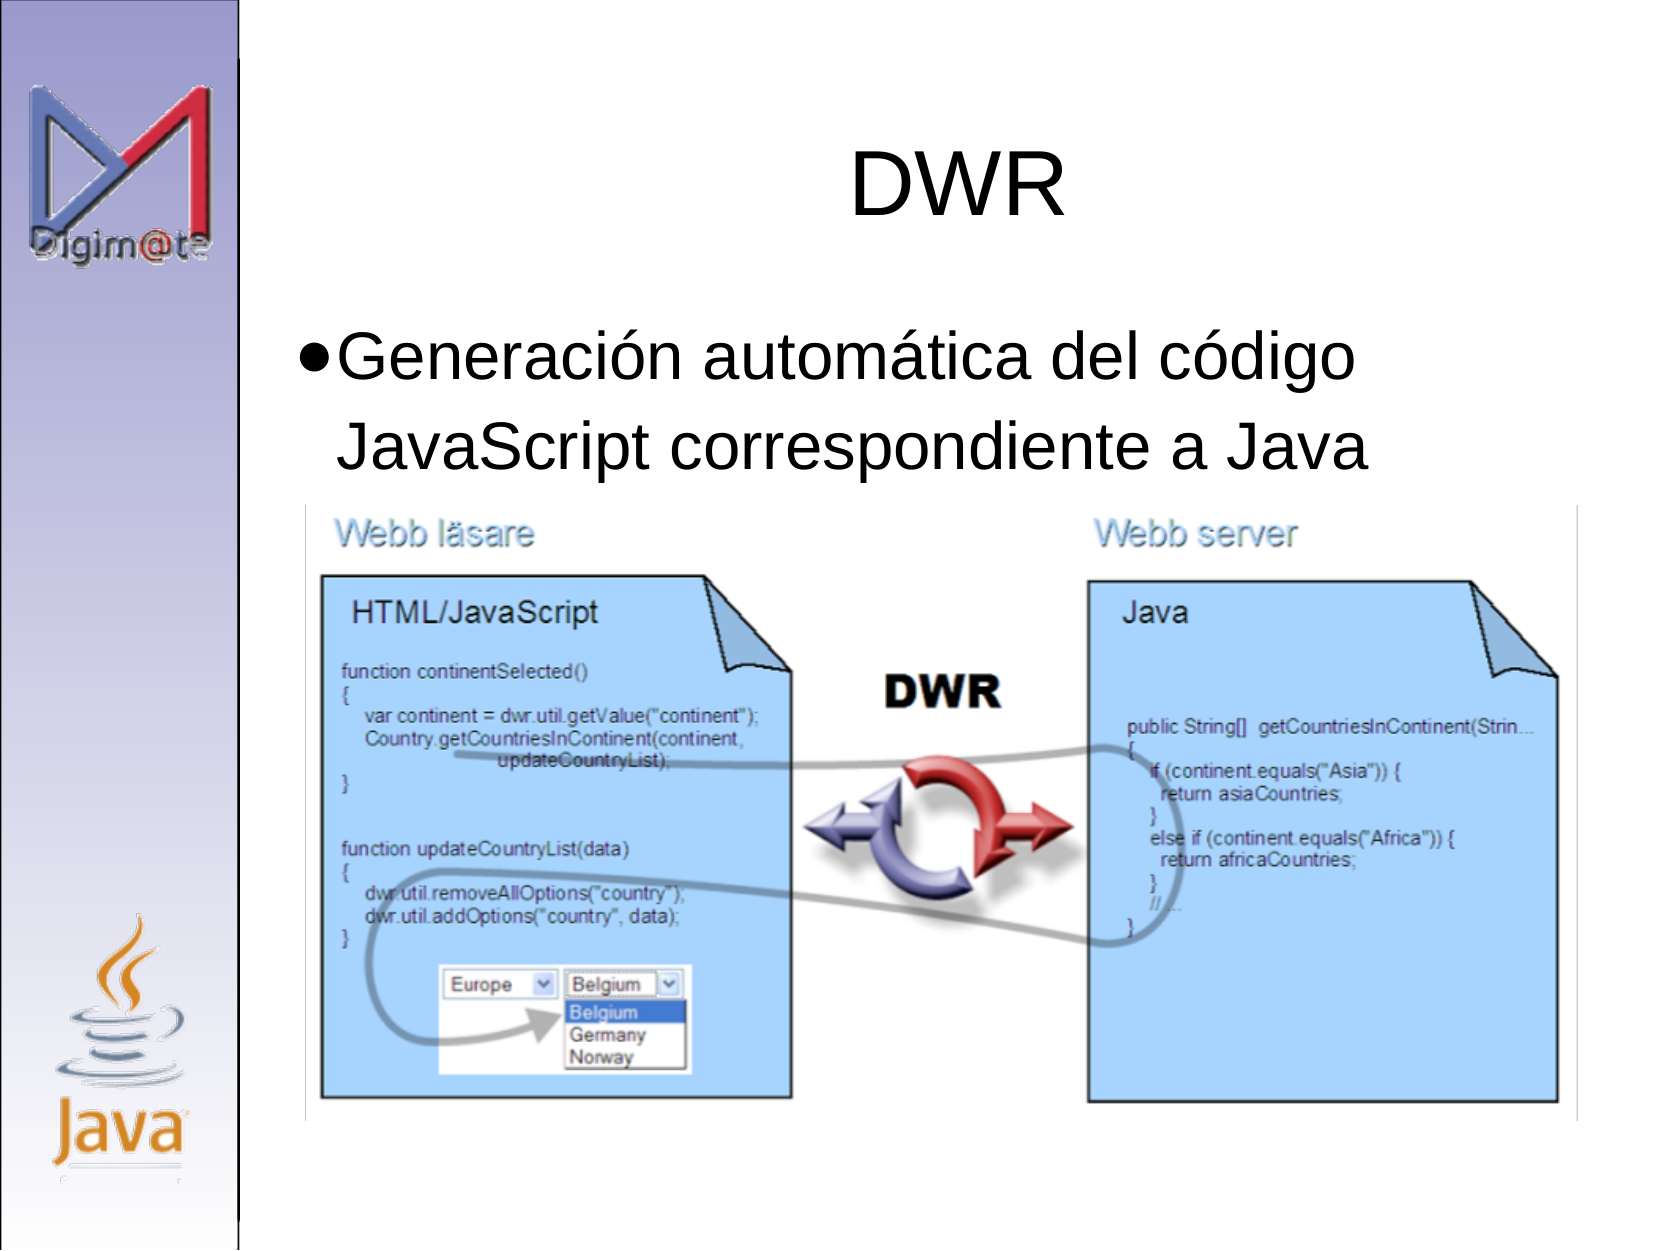

# DWR
Generación automática del código JavaScript correspondiente a Java